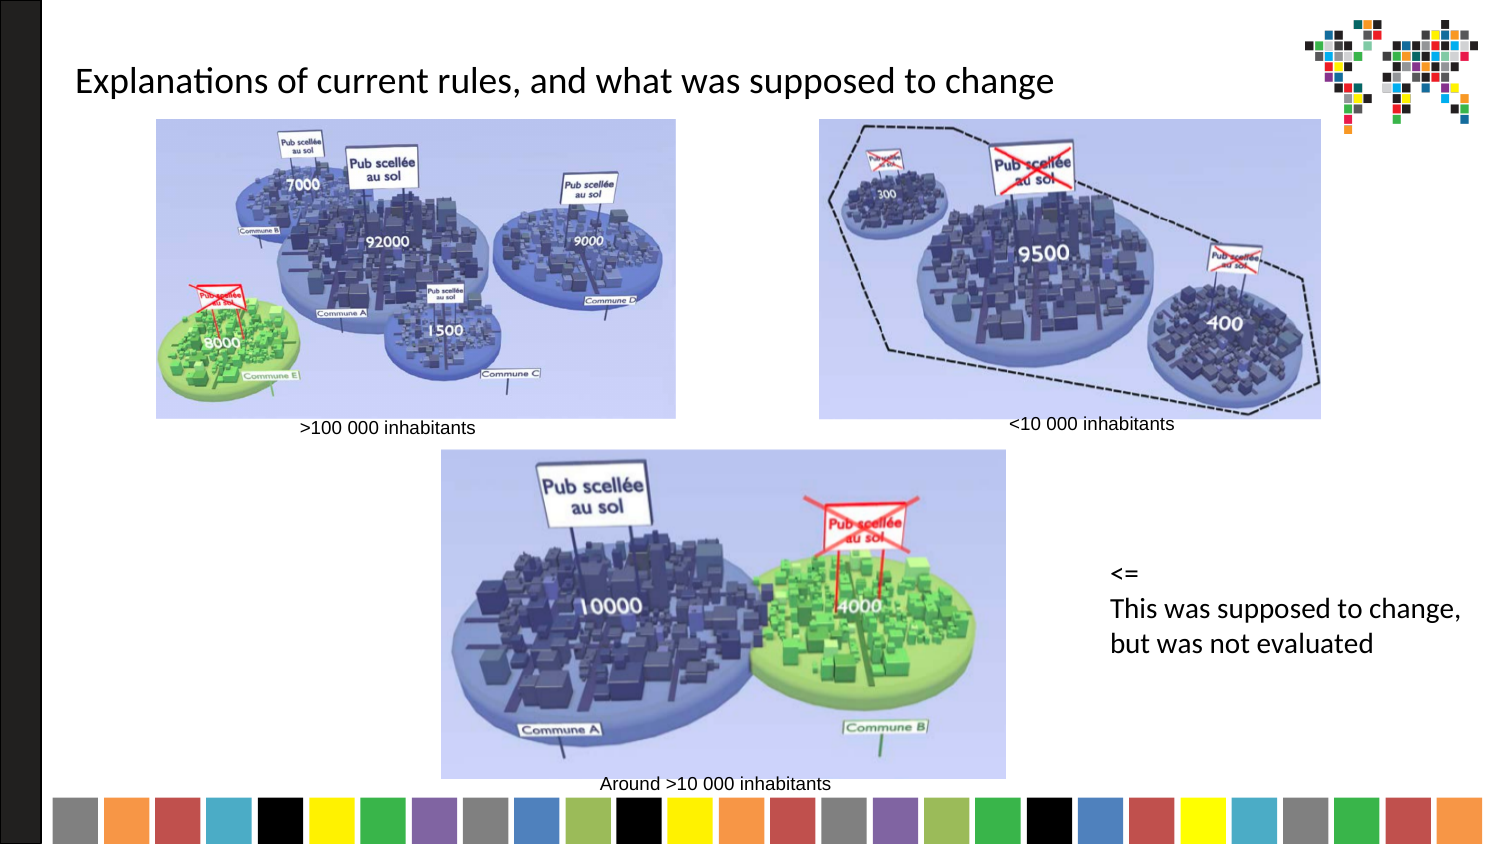

Explanations of current rules, and what was supposed to change
<10 000 inhabitants
>100 000 inhabitants
<=
This was supposed to change, but was not evaluated
Around >10 000 inhabitants